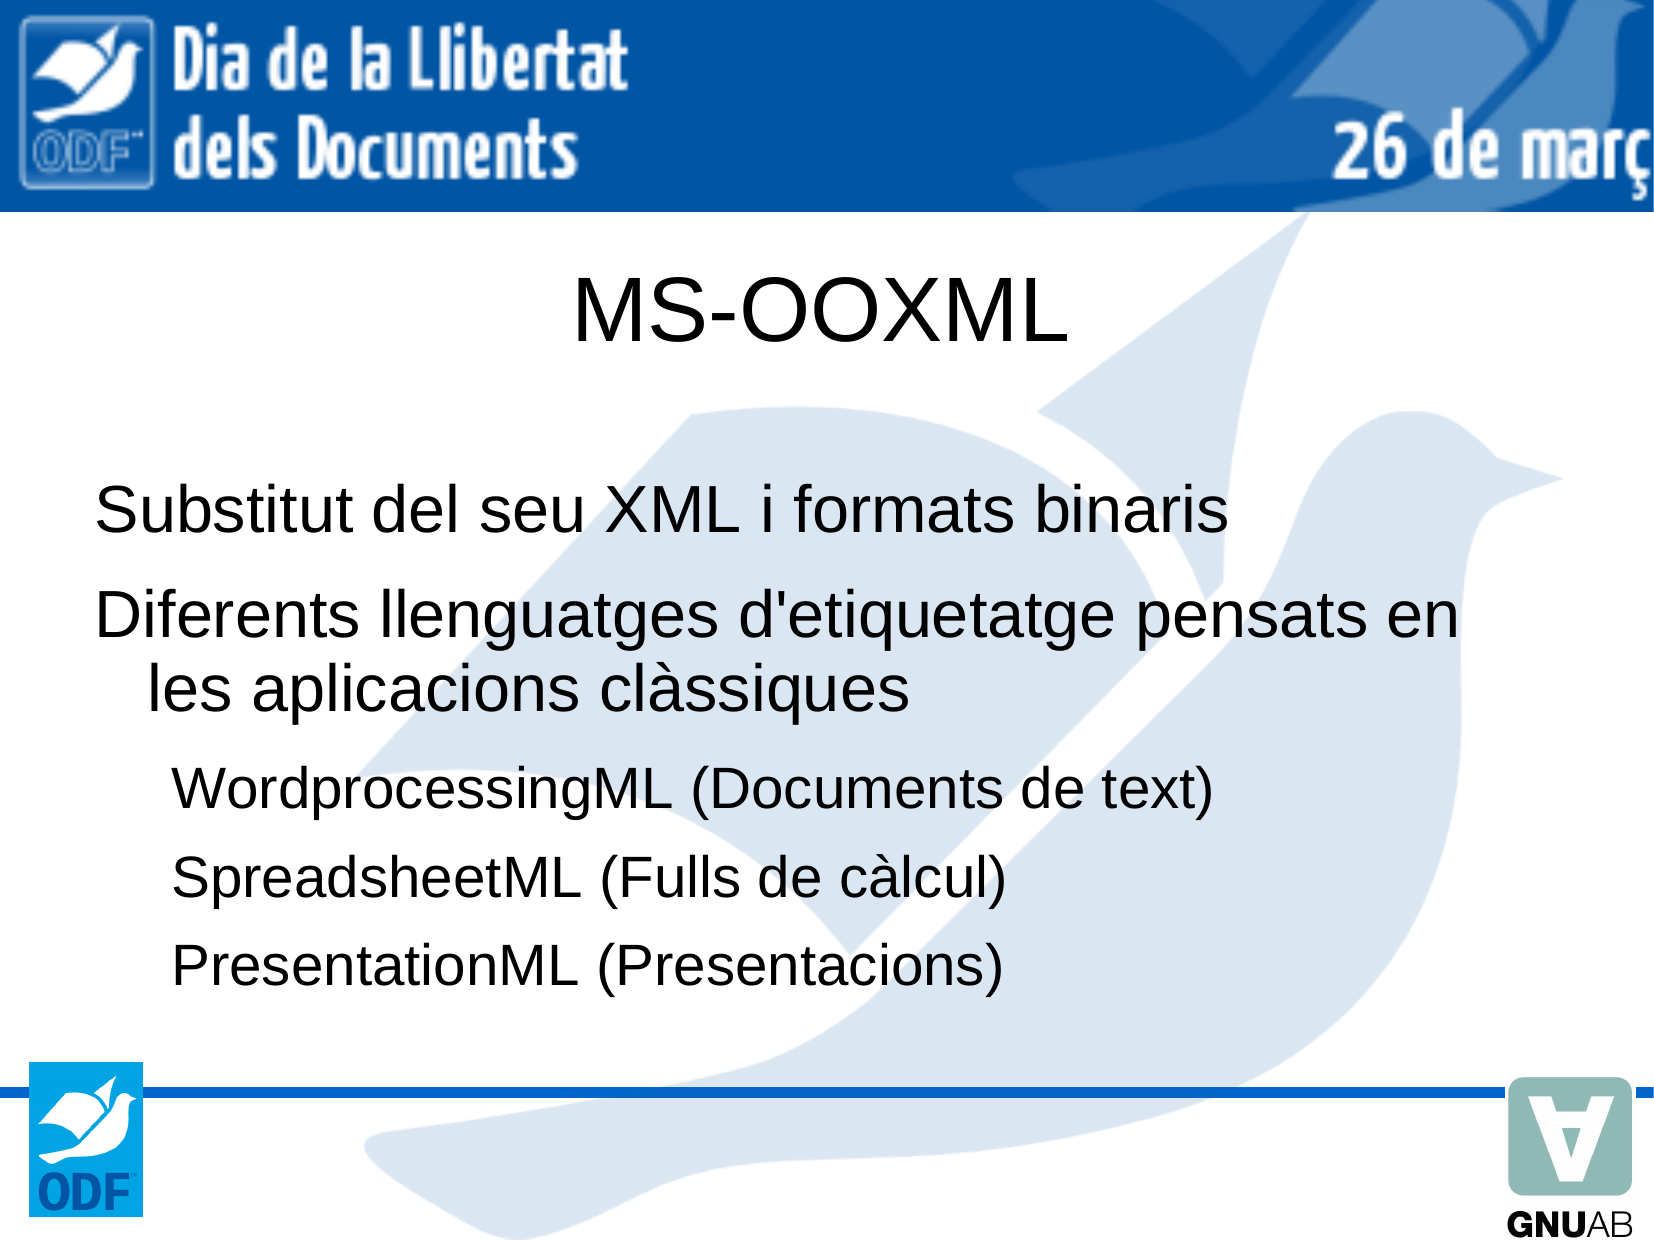

# MS-OOXML
Substitut del seu XML i formats binaris
Diferents llenguatges d'etiquetatge pensats en les aplicacions clàssiques
WordprocessingML (Documents de text)
SpreadsheetML (Fulls de càlcul)
PresentationML (Presentacions)